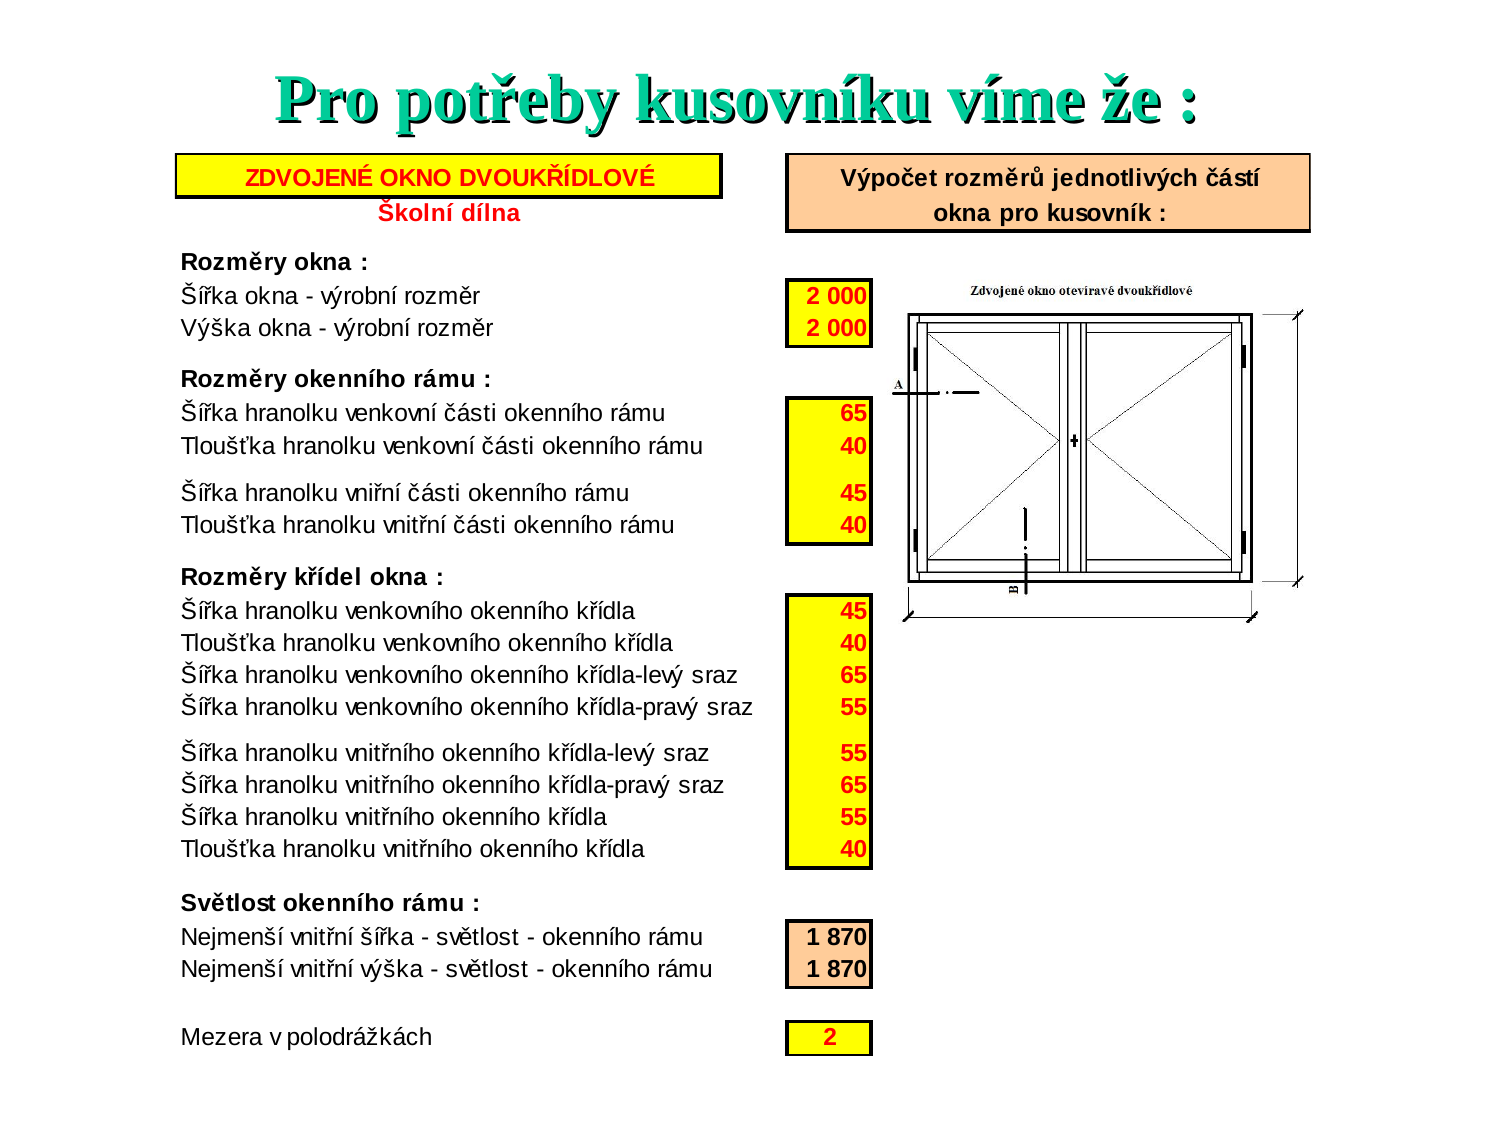

# Pro potřeby kusovníku víme že :